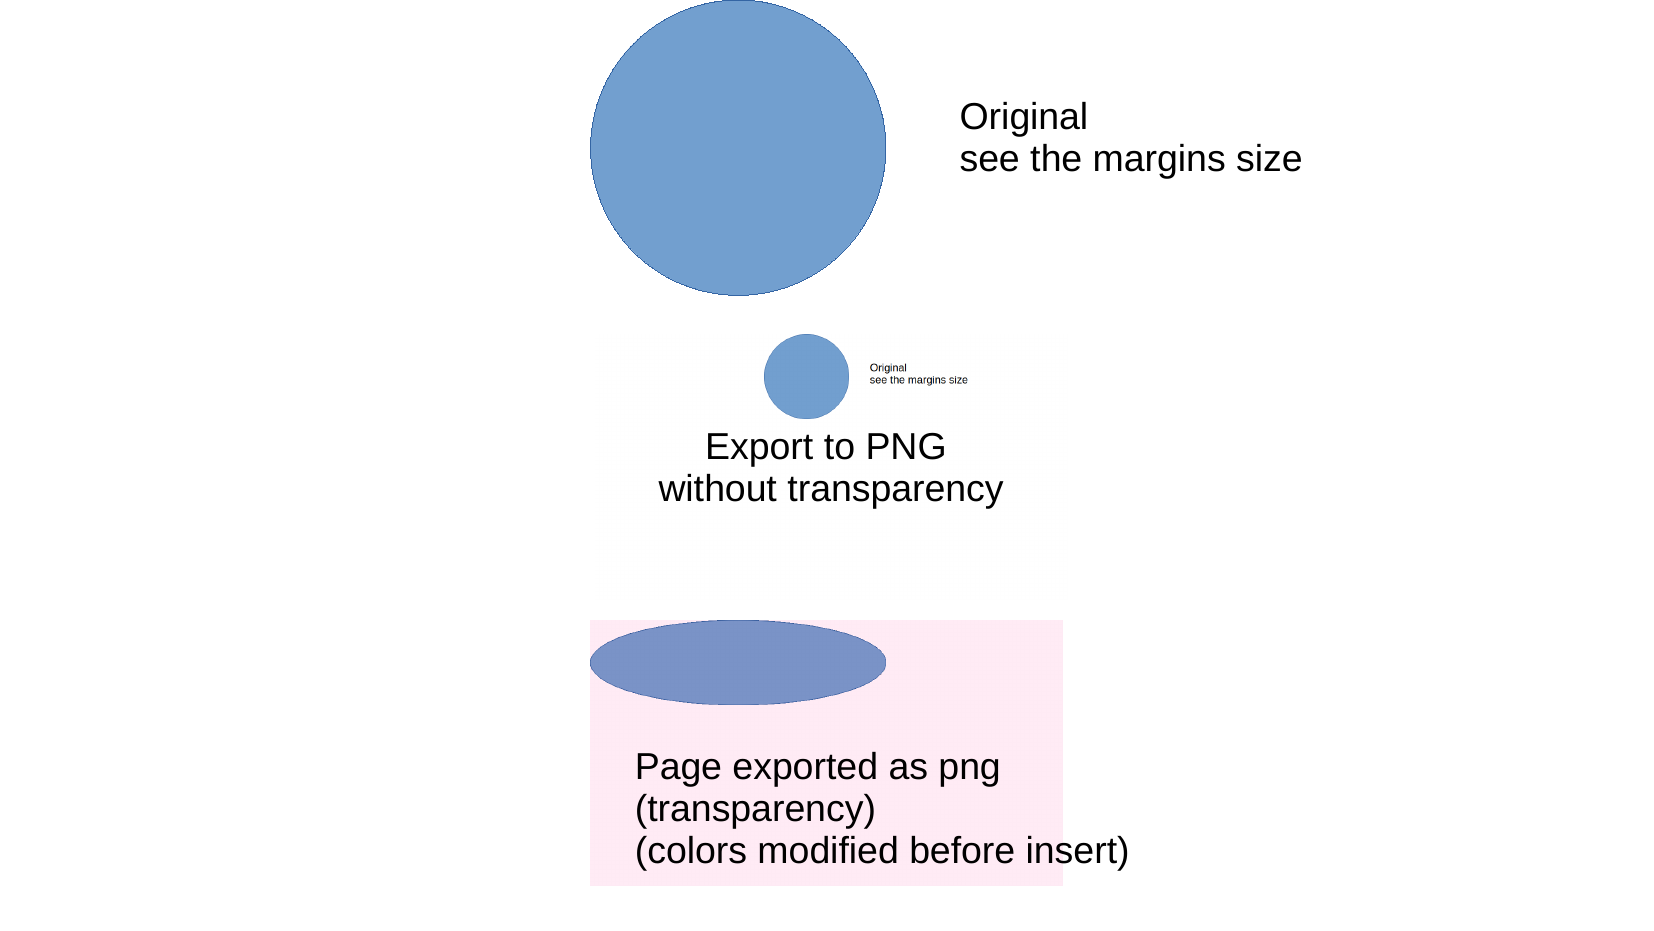

Original
see the margins size
Export to PNG
without transparency
Page exported as png (transparency)
(colors modified before insert)